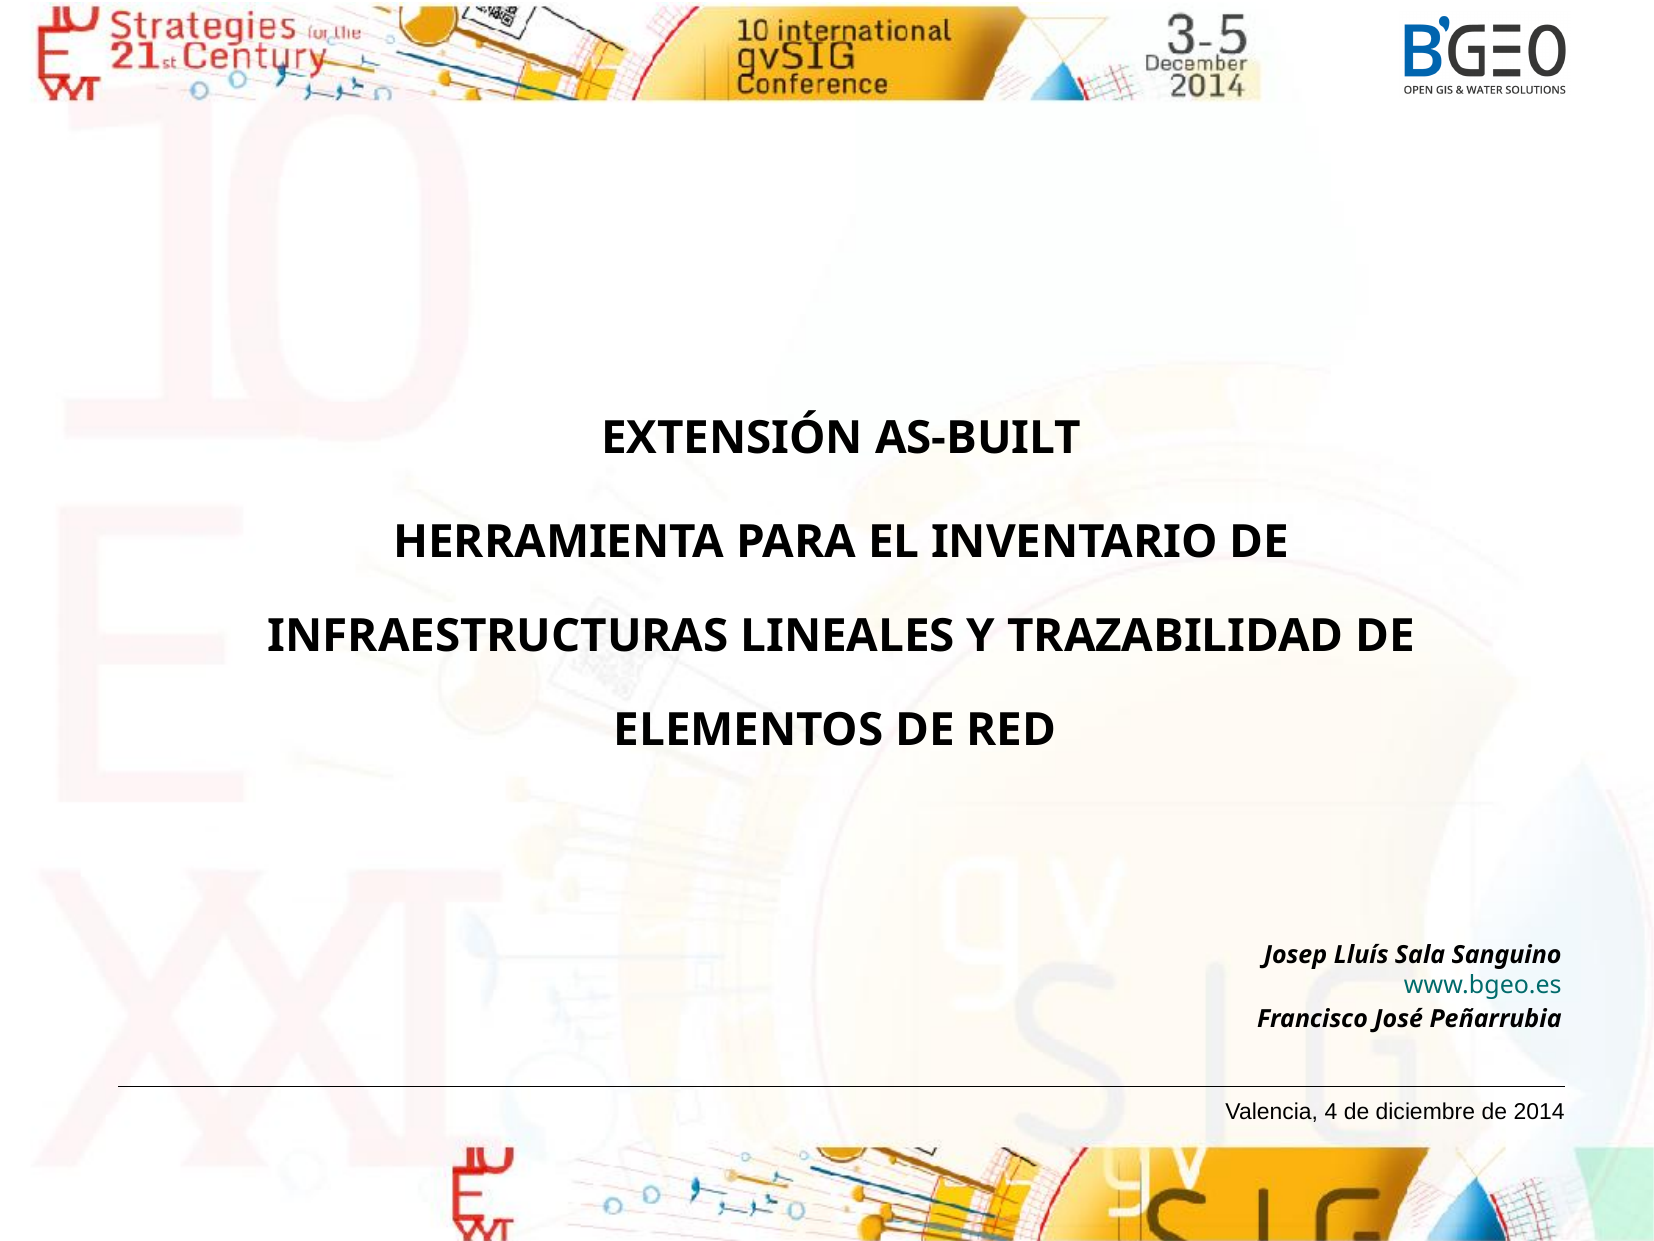

# EXTENSIÓN AS-BUILT
HERRAMIENTA PARA EL INVENTARIO DE INFRAESTRUCTURAS LINEALES Y TRAZABILIDAD DE ELEMENTOS DE RED
Josep Lluís Sala Sanguino
www.bgeo.es
Francisco José Peñarrubia